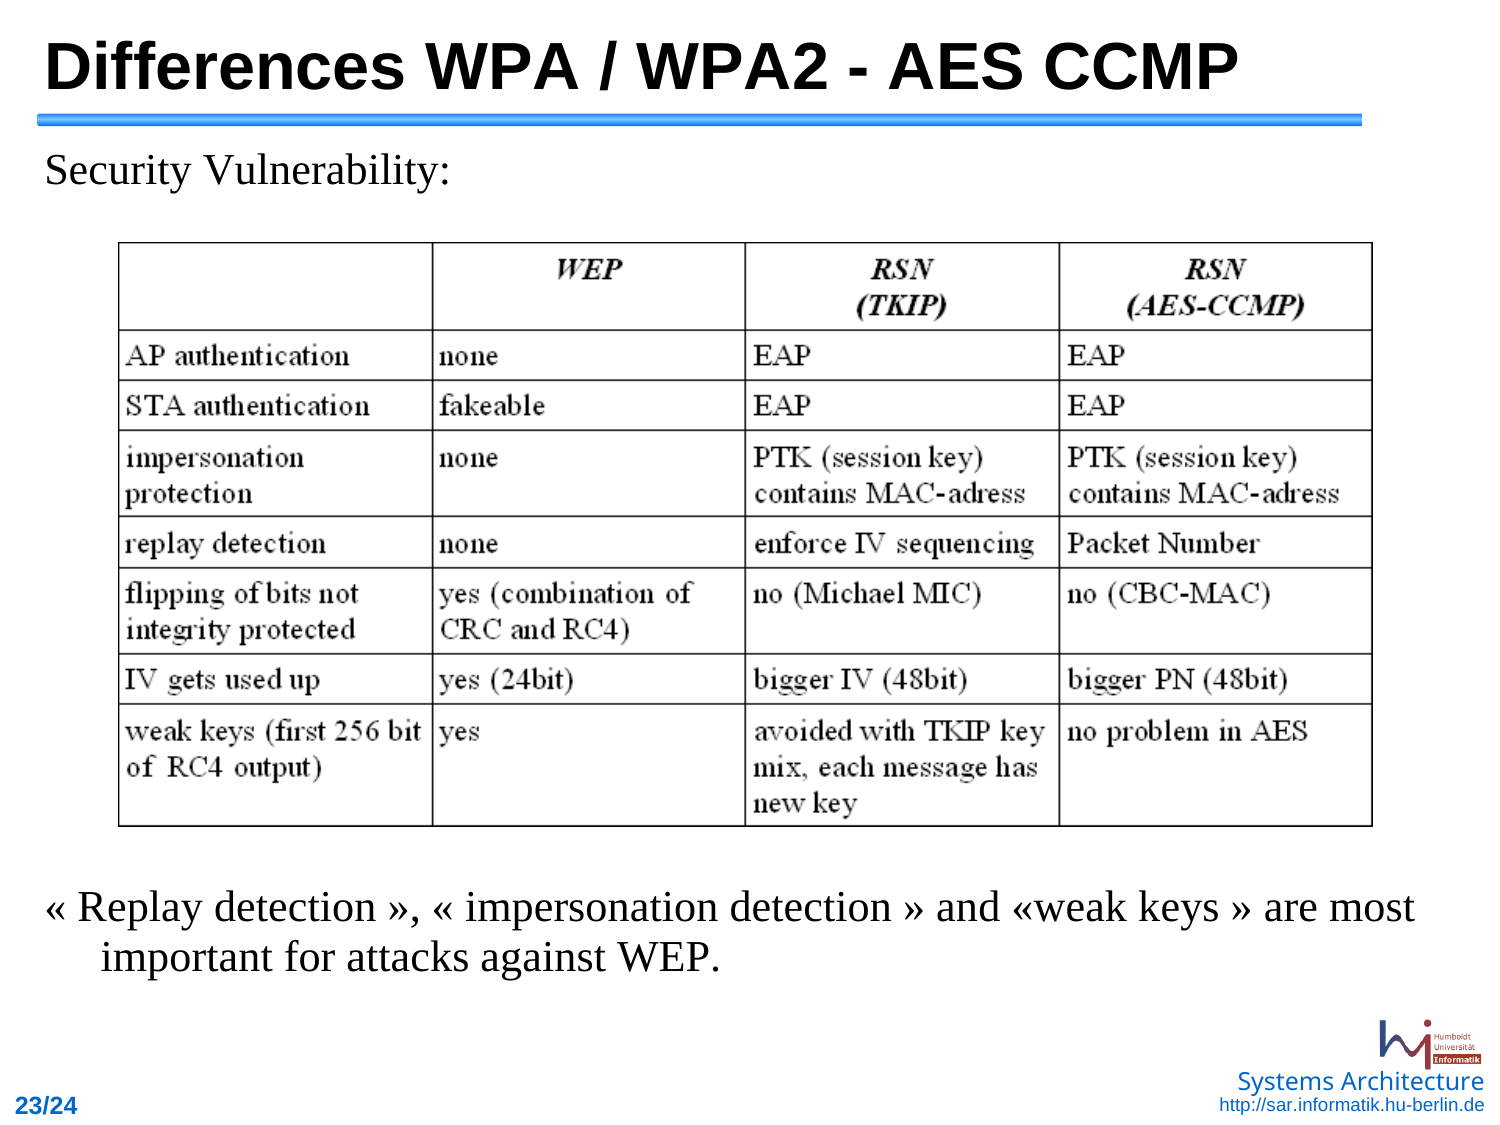

# Differences WPA / WPA2 - AES CCMP
Security Vulnerability:
« Replay detection », « impersonation detection » and «weak keys » are most important for attacks against WEP.